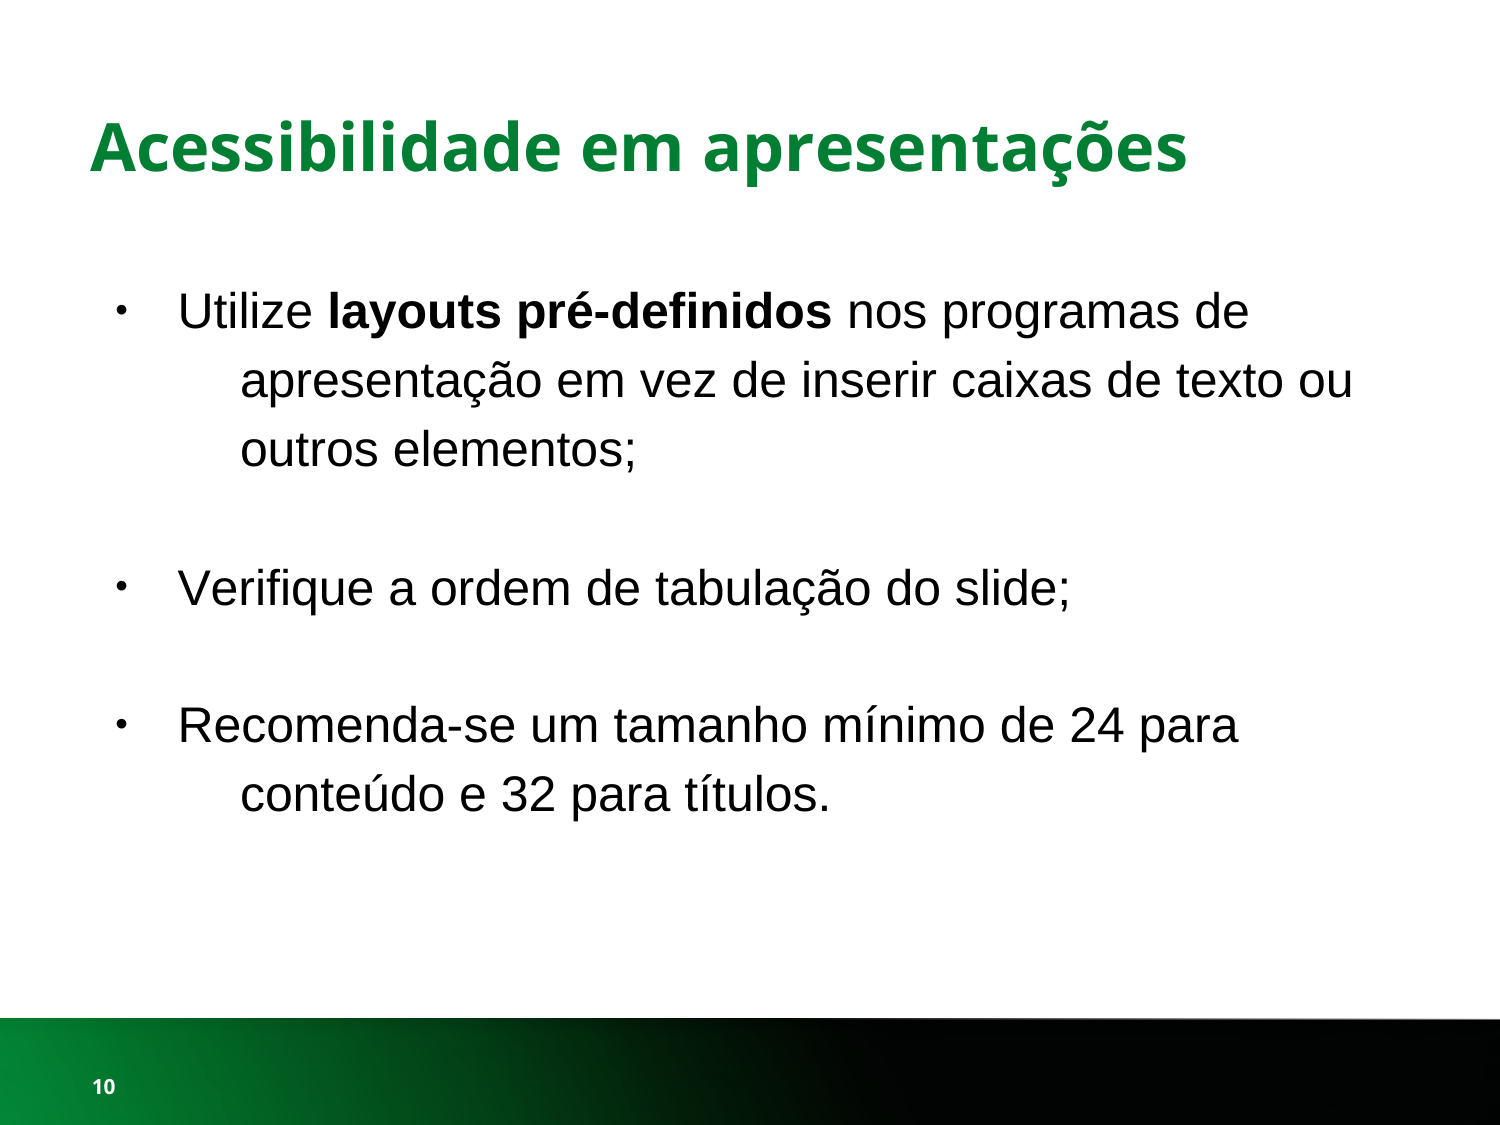

# Acessibilidade em apresentações
Utilize layouts pré-definidos nos programas de apresentação em vez de inserir caixas de texto ou outros elementos;
Verifique a ordem de tabulação do slide;
Recomenda-se um tamanho mínimo de 24 para conteúdo e 32 para títulos.